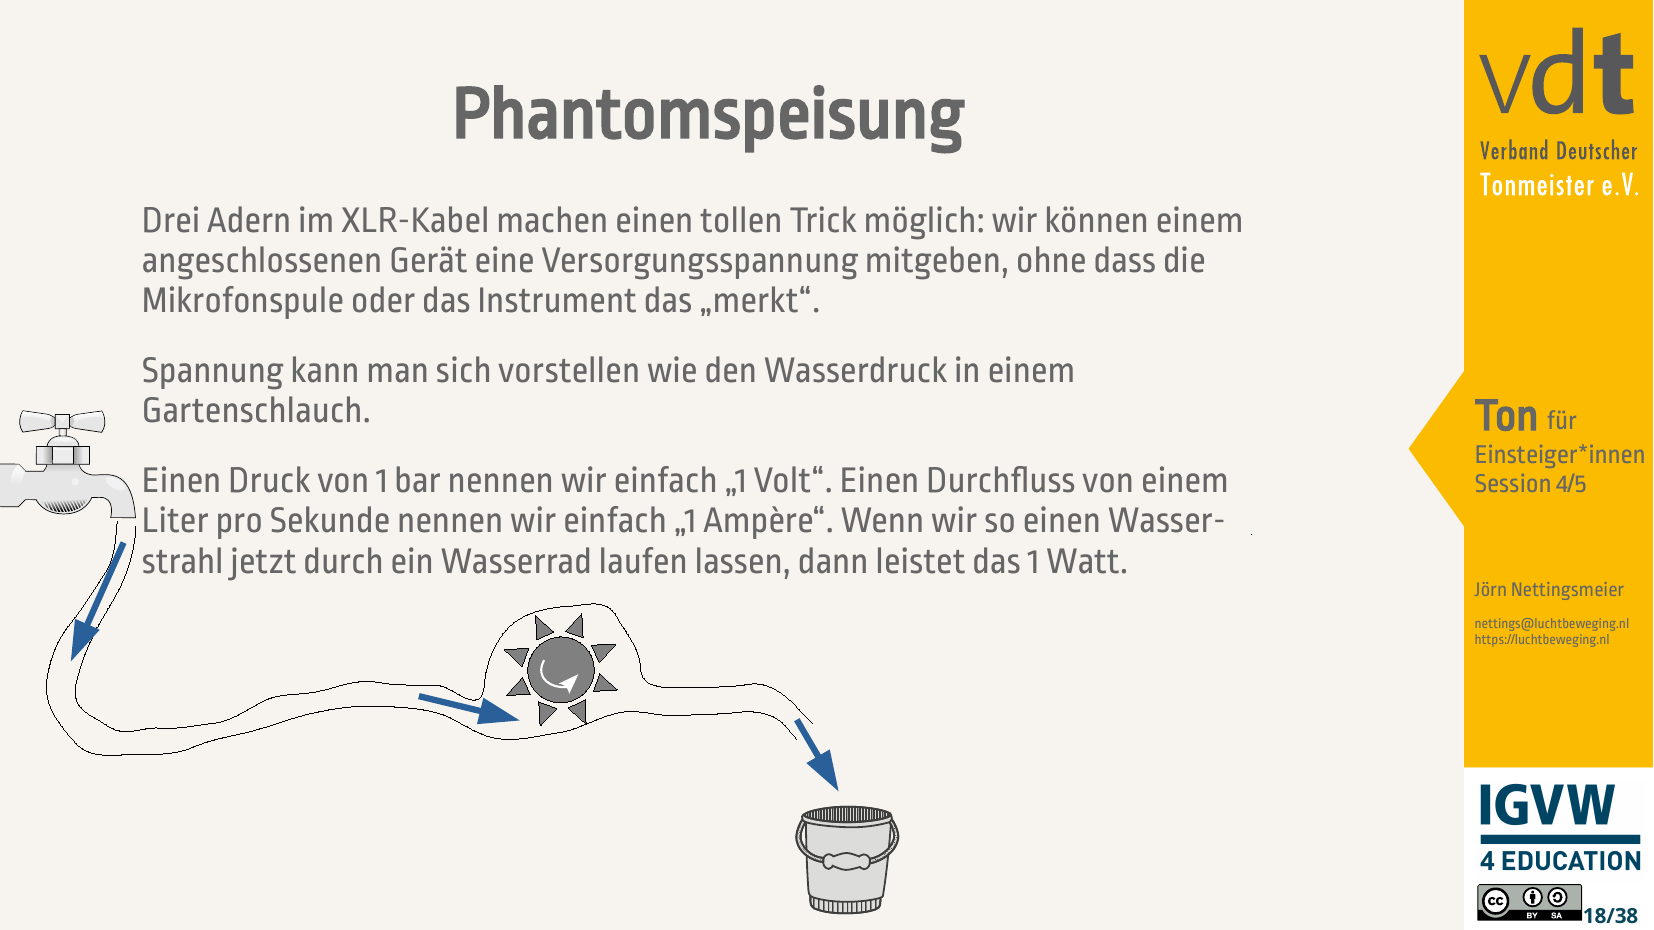

# Phantomspeisung
Drei Adern im XLR-Kabel machen einen tollen Trick möglich: wir können einem angeschlossenen Gerät eine Versorgungsspannung mitgeben, ohne dass die Mikrofonspule oder das Instrument das „merkt“.
Spannung kann man sich vorstellen wie den Wasserdruck in einem Gartenschlauch.
Einen Druck von 1 bar nennen wir einfach „1 Volt“. Einen Durchfluss von einem Liter pro Sekunde nennen wir einfach „1 Ampère“. Wenn wir so einen Wasser-
strahl jetzt durch ein Wasserrad laufen lassen, dann leistet das 1 Watt.